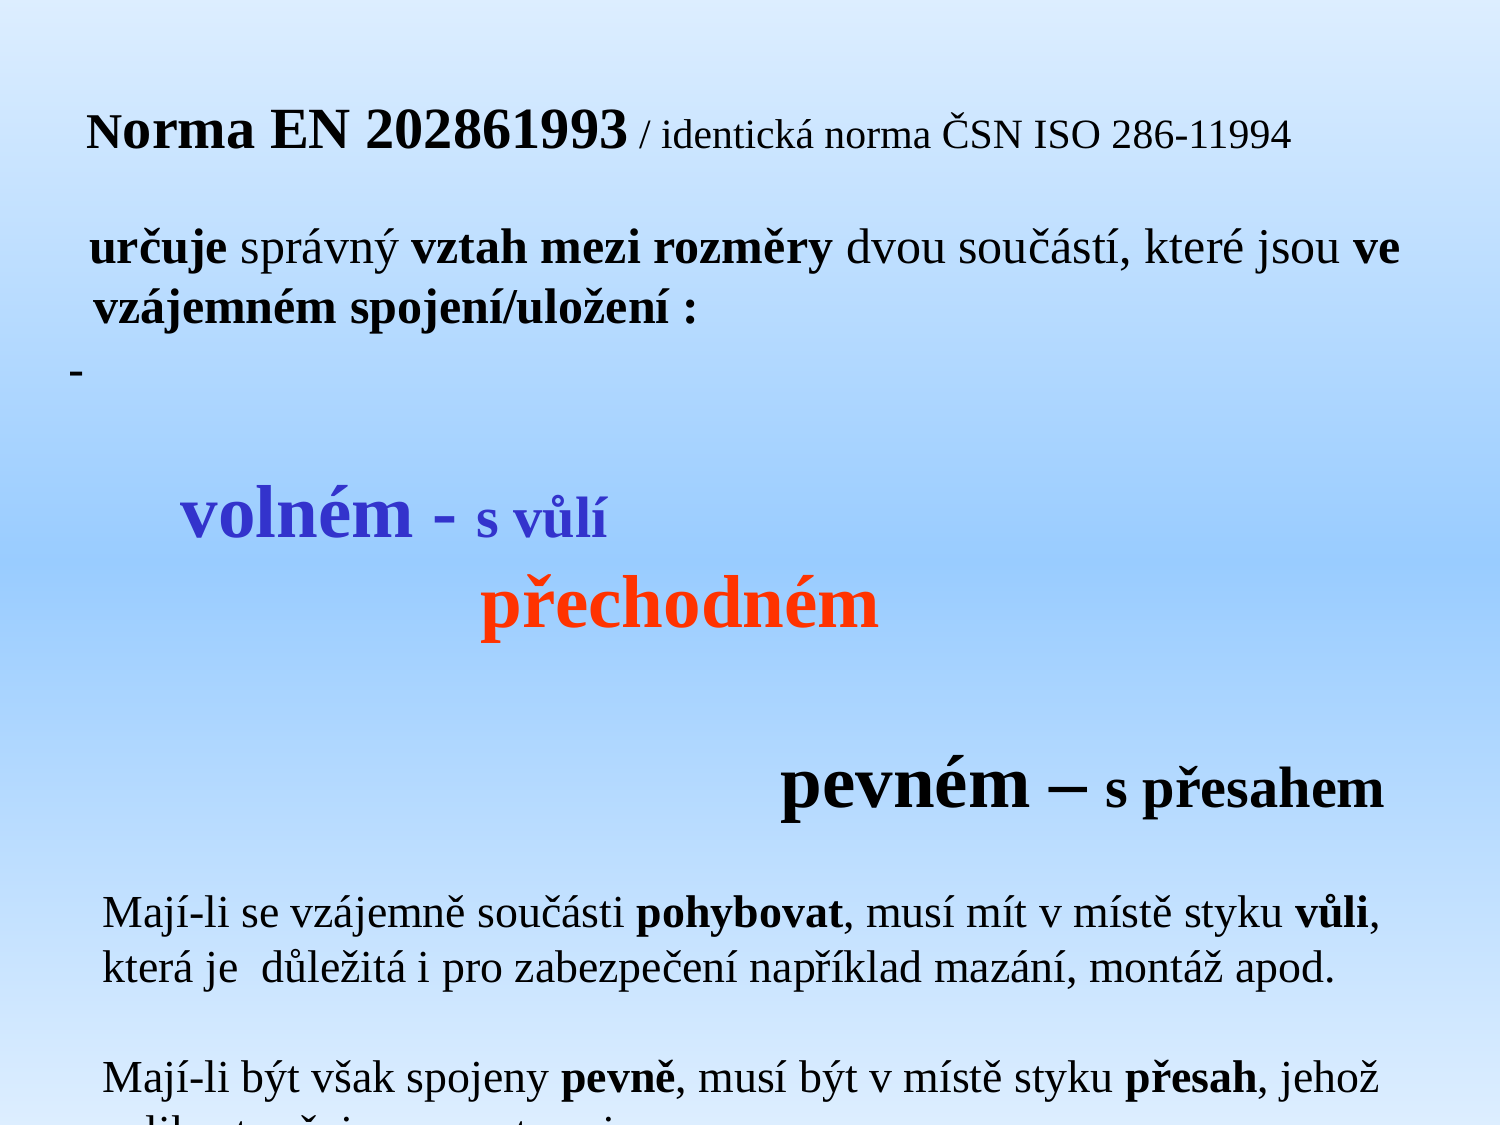

Norma EN 202861993 / identická norma ČSN ISO 286-11994
 určuje správný vztah mezi rozměry dvou součástí, které jsou ve
 vzájemném spojení/uložení :
 volném - s vůlí
 přechodném
 pevném – s přesahem
 Mají-li se vzájemně součásti pohybovat, musí mít v místě styku vůli,
 která je důležitá i pro zabezpečení například mazání, montáž apod.
 Mají-li být však spojeny pevně, musí být v místě styku přesah, jehož
 velikost určuje pevnost spoje.